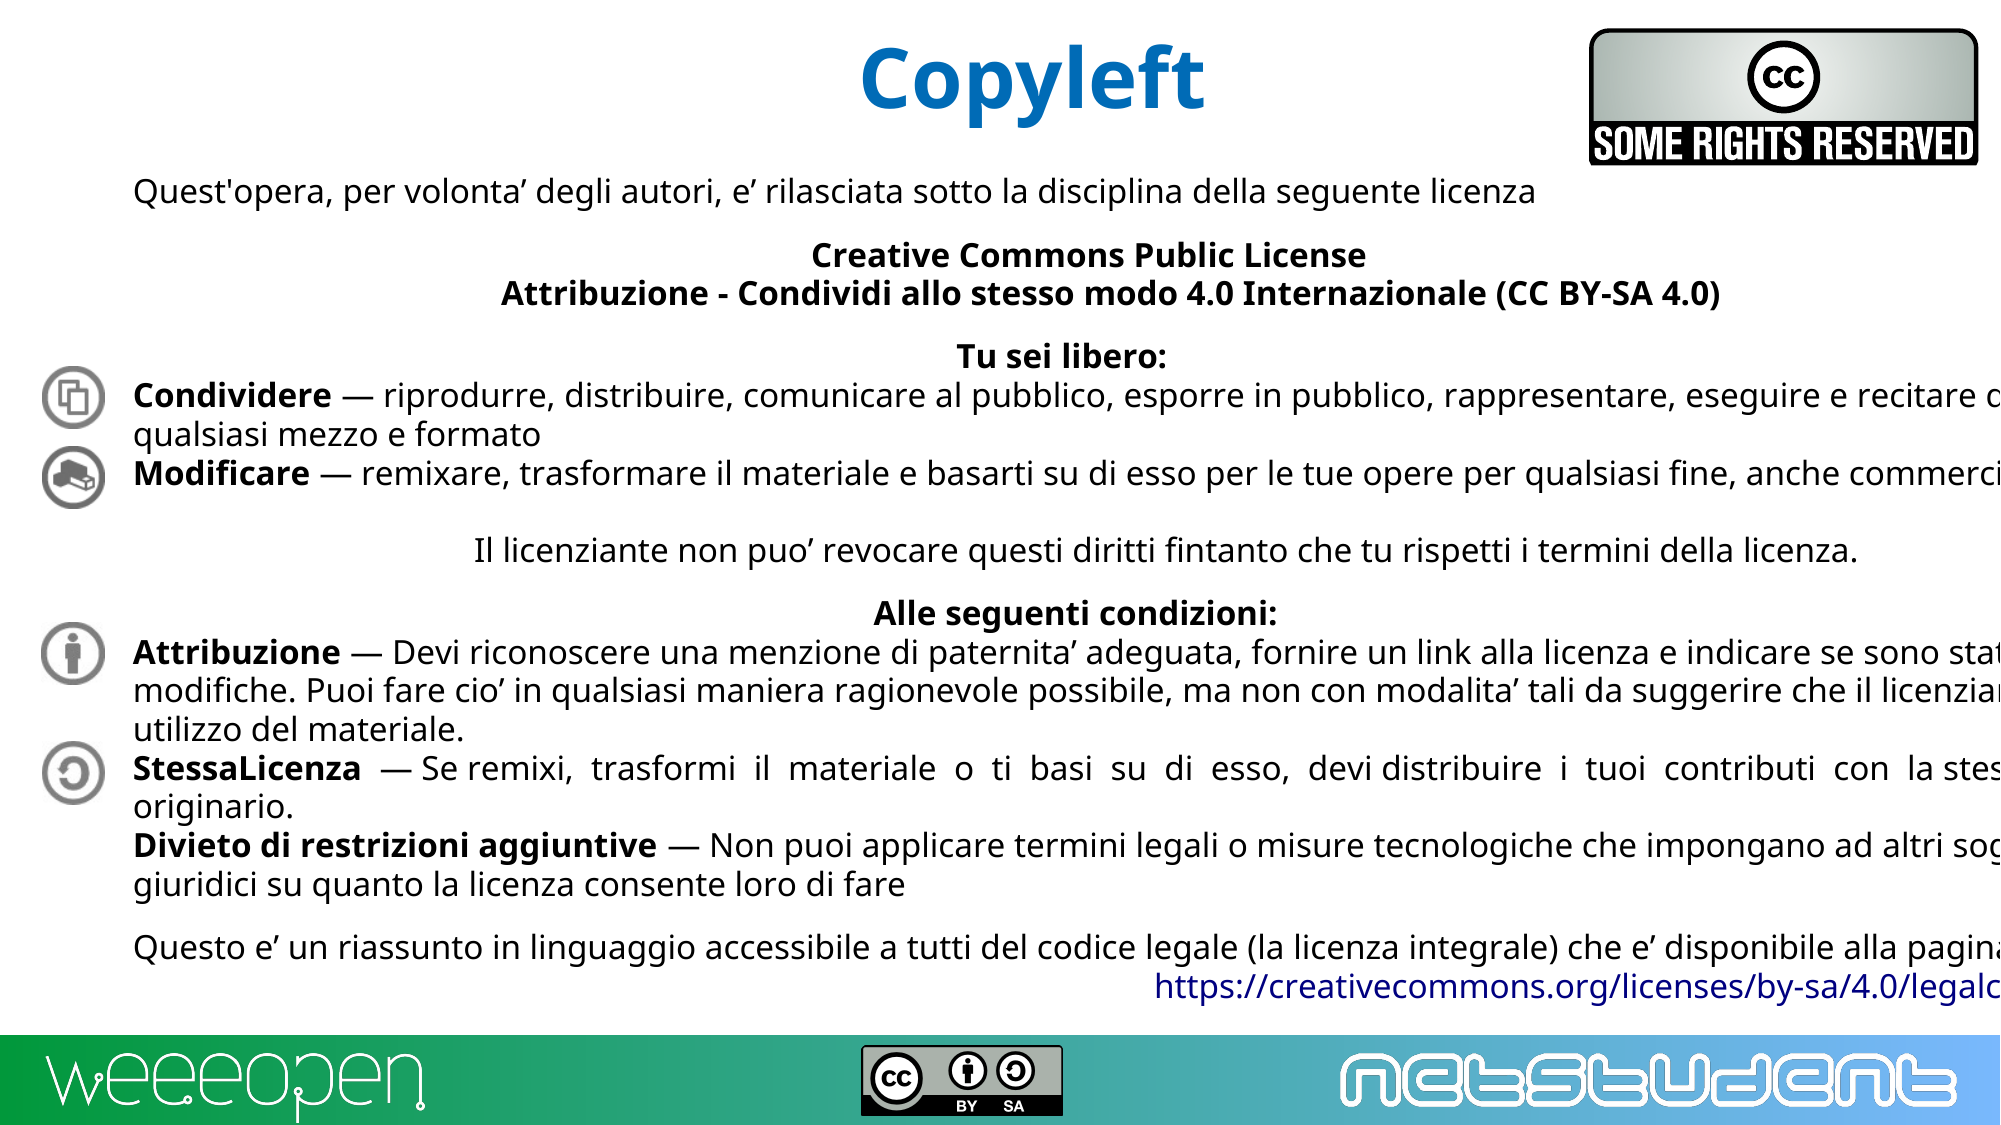

Copyleft
Quest'opera, per volonta’ degli autori, e’ rilasciata sotto la disciplina della seguente licenza
Creative Commons Public License
Attribuzione - Condividi allo stesso modo 4.0 Internazionale (CC BY-SA 4.0)
Tu sei libero:
Condividere — riprodurre, distribuire, comunicare al pubblico, esporre in pubblico, rappresentare, eseguire e recitare questo materiale con
qualsiasi mezzo e formato
Modificare — remixare, trasformare il materiale e basarti su di esso per le tue opere per qualsiasi fine, anche commerciale.
Il licenziante non puo’ revocare questi diritti fintanto che tu rispetti i termini della licenza.
Alle seguenti condizioni:
Attribuzione — Devi riconoscere una menzione di paternita’ adeguata, fornire un link alla licenza e indicare se sono state effettuate delle
modifiche. Puoi fare cio’ in qualsiasi maniera ragionevole possibile, ma non con modalita’ tali da suggerire che il licenziante avalli te o il tuo
utilizzo del materiale.
StessaLicenza — Se remixi, trasformi il materiale o ti basi su di esso, devi distribuire i tuoi contributi con la stessa licenza del materiale
originario.
Divieto di restrizioni aggiuntive — Non puoi applicare termini legali o misure tecnologiche che impongano ad altri soggetti dei vincoli
giuridici su quanto la licenza consente loro di fare
Questo e’ un riassunto in linguaggio accessibile a tutti del codice legale (la licenza integrale) che e’ disponibile alla pagina web:
https://creativecommons.org/licenses/by-sa/4.0/legalcode.it